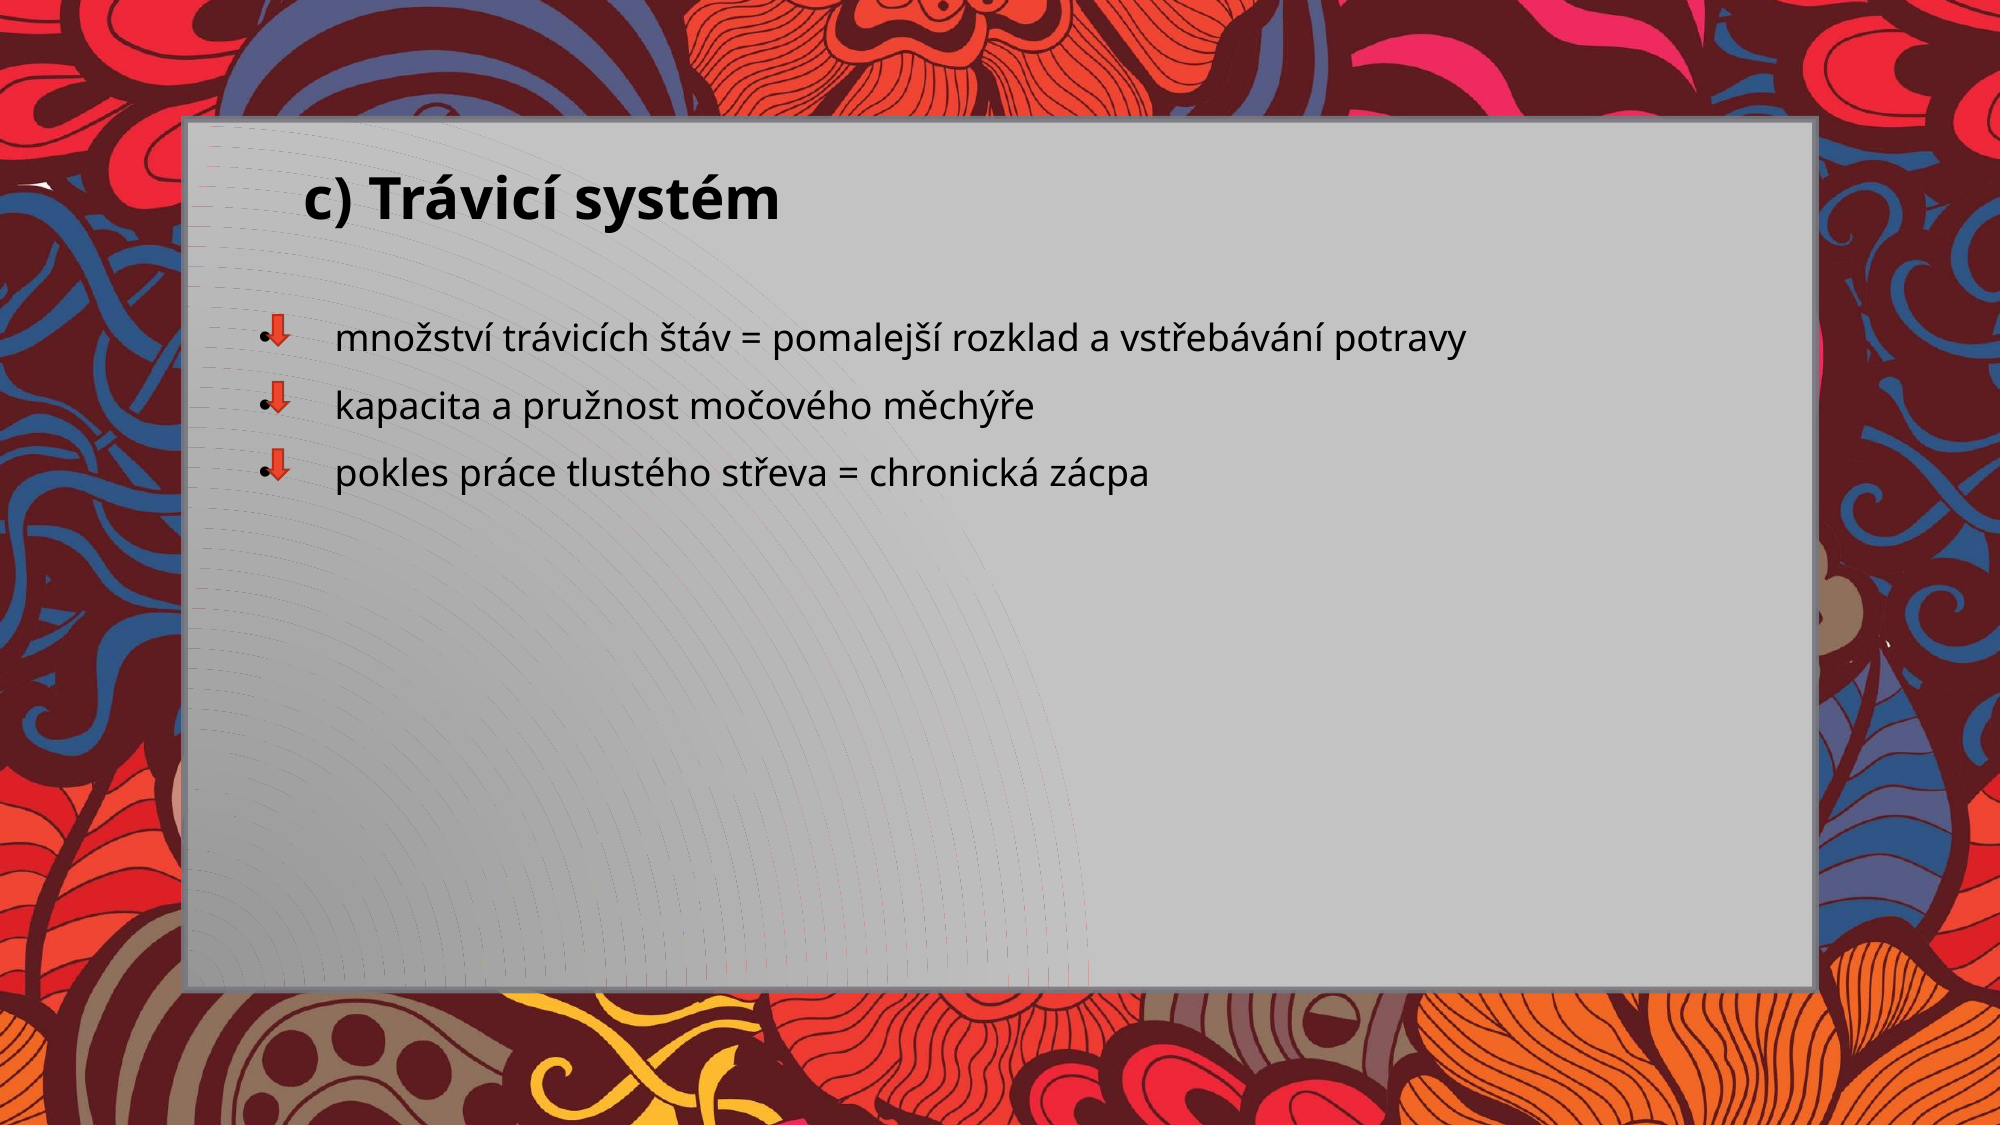

#
c) Trávicí systém
 množství trávicích štáv = pomalejší rozklad a vstřebávání potravy
 kapacita a pružnost močového měchýře
 pokles práce tlustého střeva = chronická zácpa